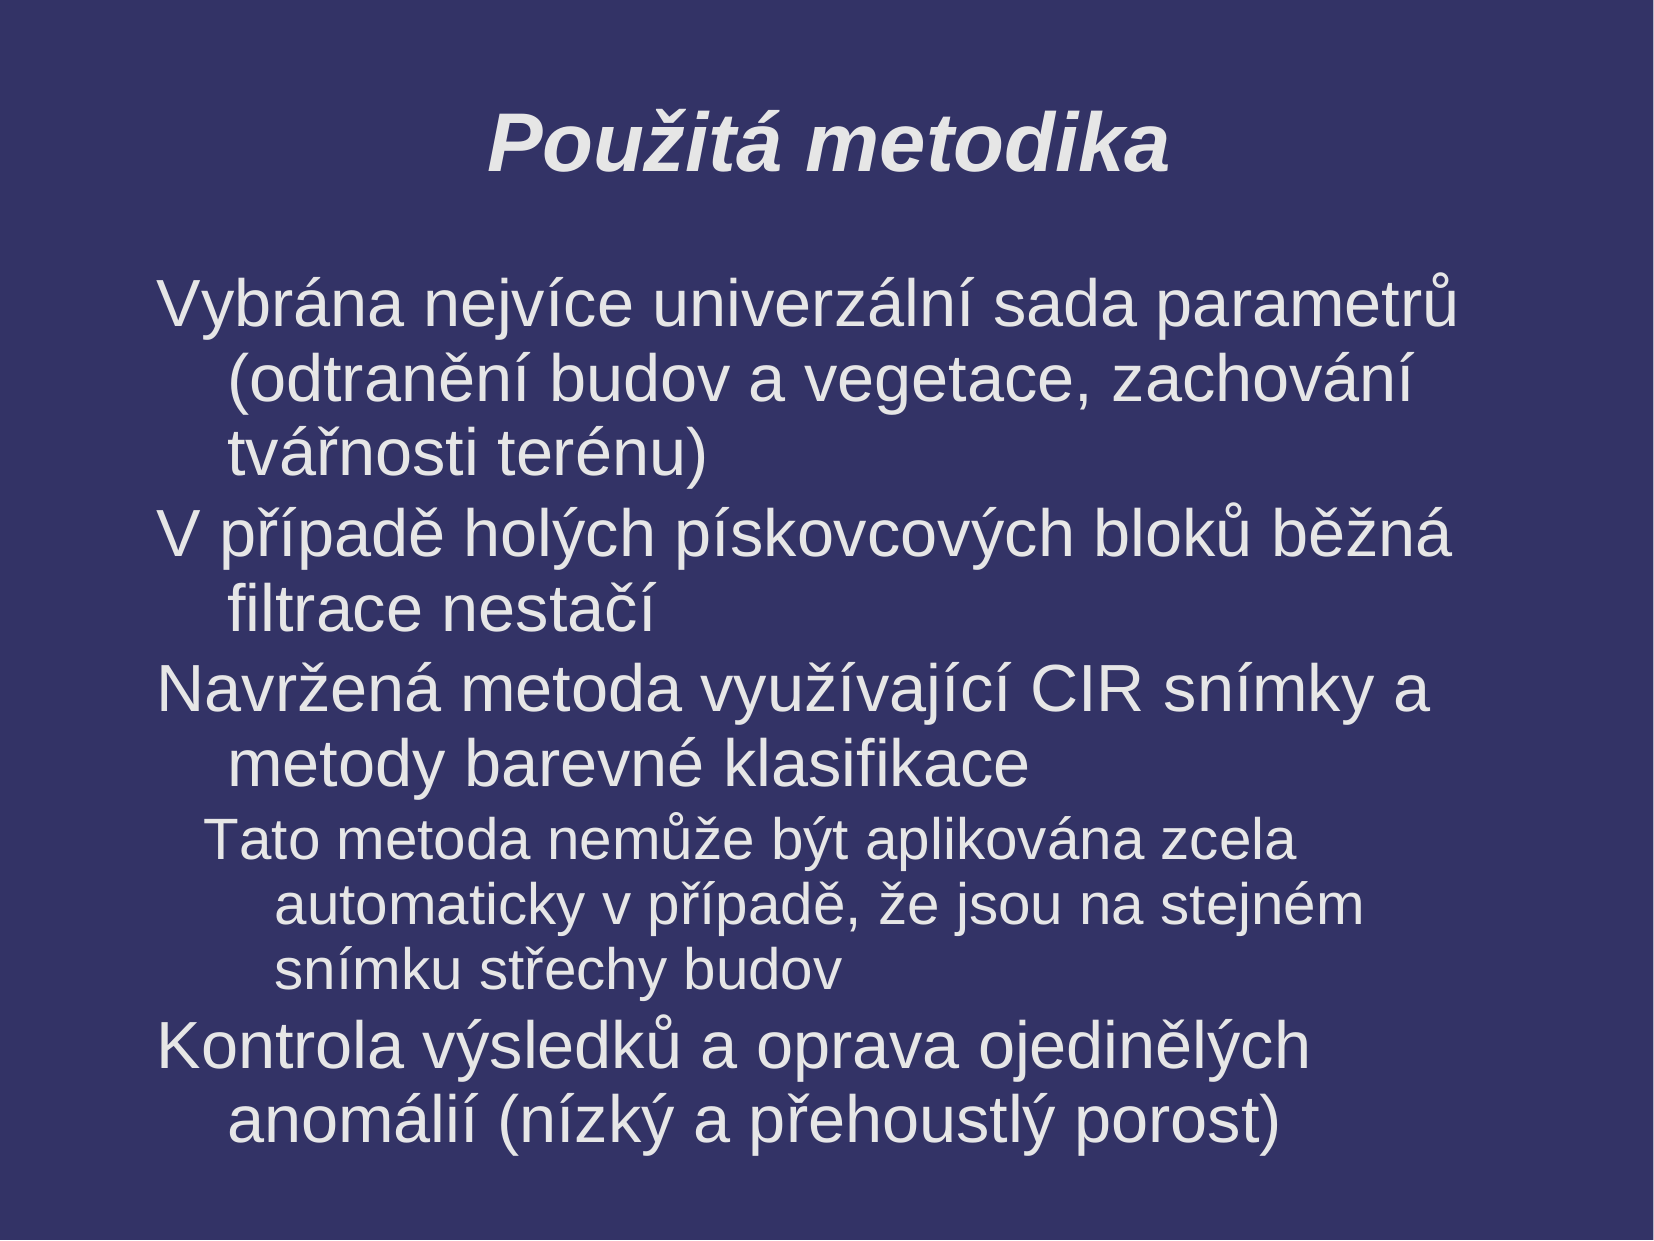

# Použitá metodika
Vybrána nejvíce univerzální sada parametrů (odtranění budov a vegetace, zachování tvářnosti terénu)
V případě holých pískovcových bloků běžná filtrace nestačí
Navržená metoda využívající CIR snímky a metody barevné klasifikace
Tato metoda nemůže být aplikována zcela automaticky v případě, že jsou na stejném snímku střechy budov
Kontrola výsledků a oprava ojedinělých anomálií (nízký a přehoustlý porost)